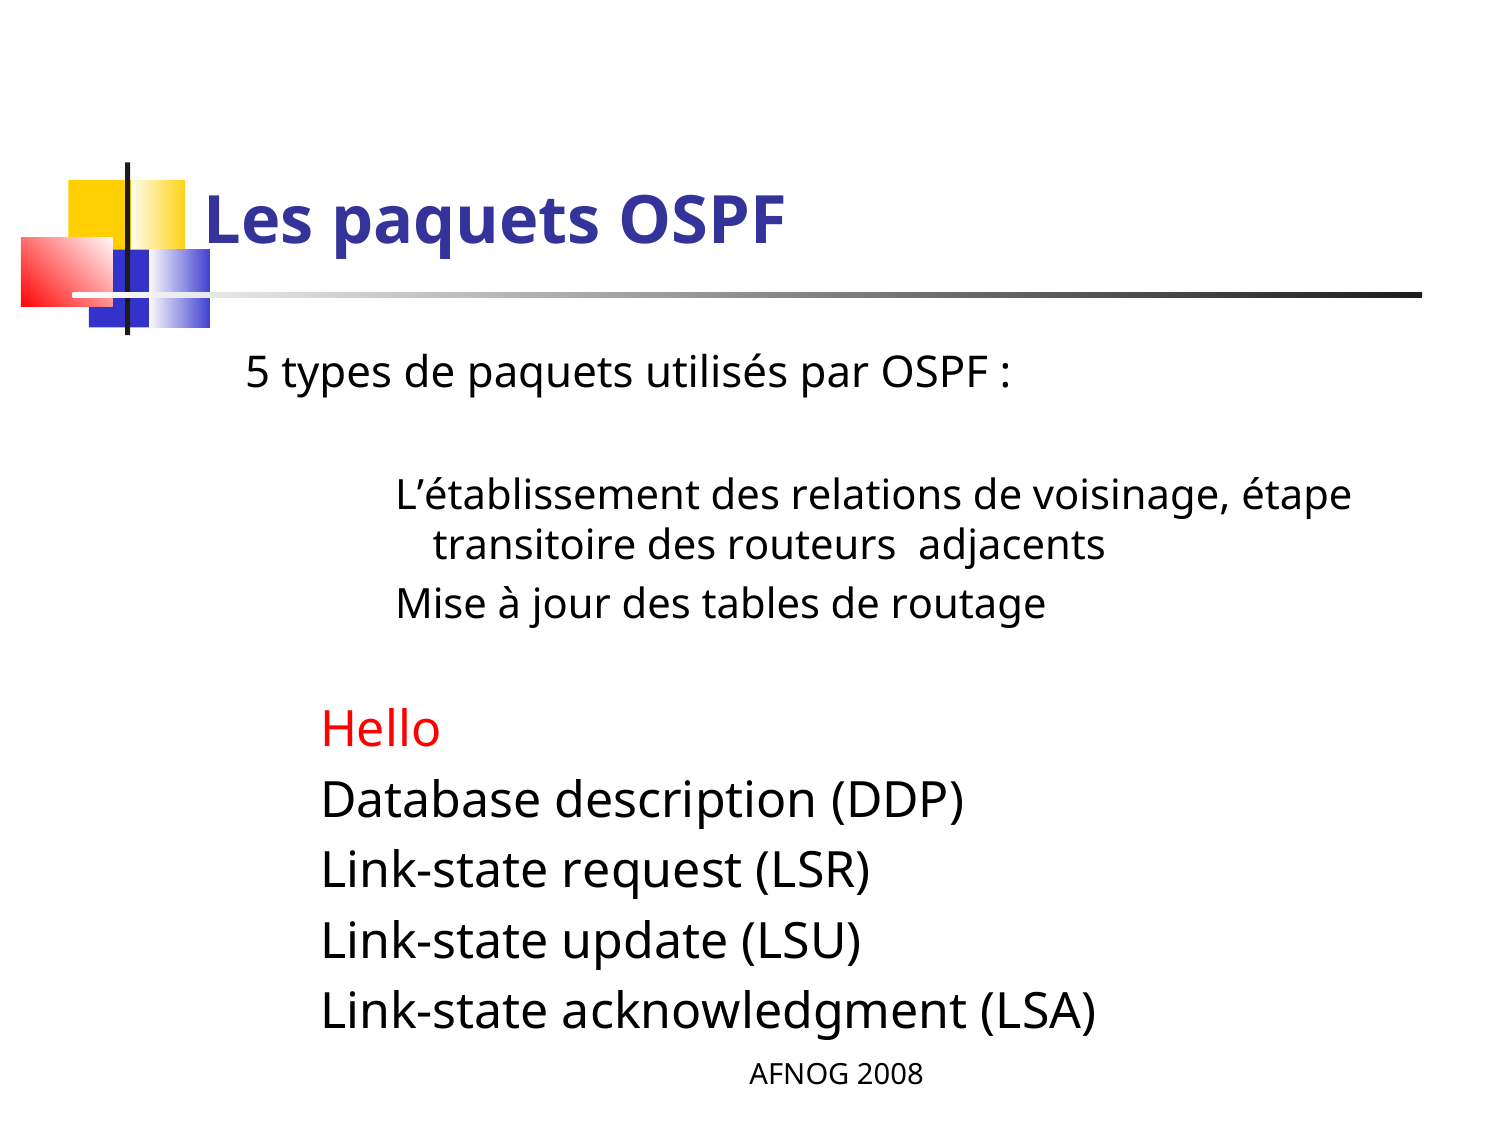

# Les paquets OSPF
5 types de paquets utilisés par OSPF :
L’établissement des relations de voisinage, étape transitoire des routeurs adjacents
Mise à jour des tables de routage
Hello
Database description (DDP)‏
Link-state request (LSR)‏
Link-state update (LSU)‏
Link-state acknowledgment (LSA)‏
AFNOG 2008